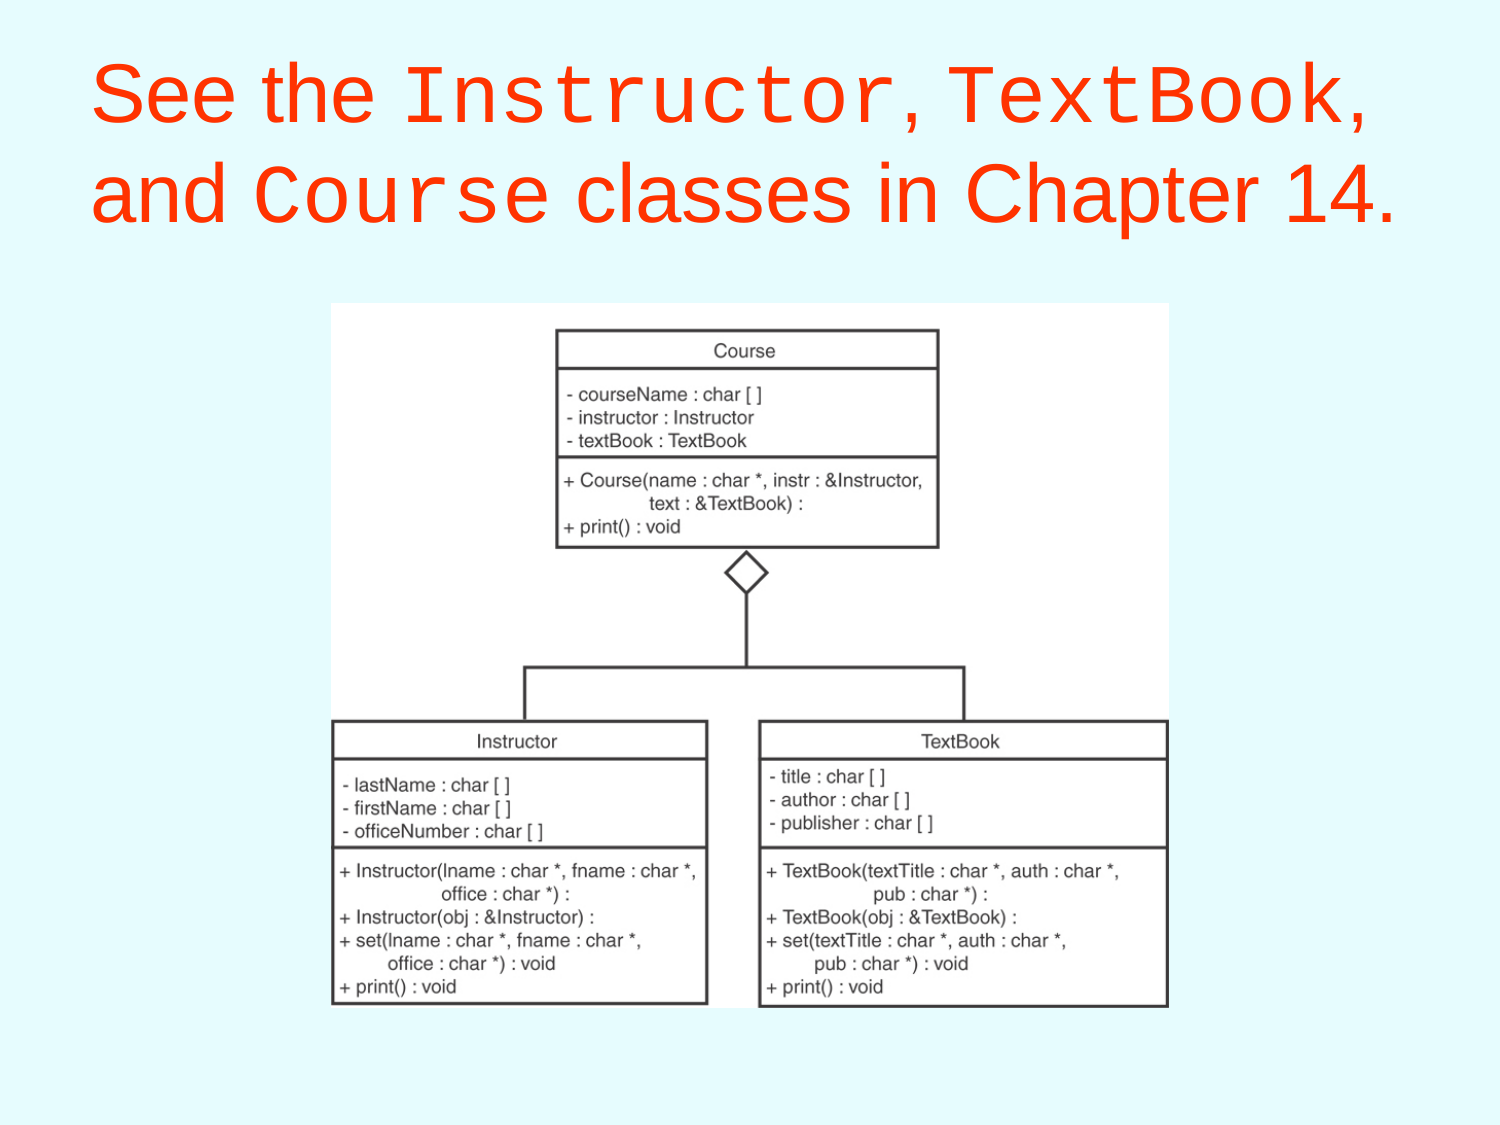

# See the Instructor, TextBook, and Course classes in Chapter 14.